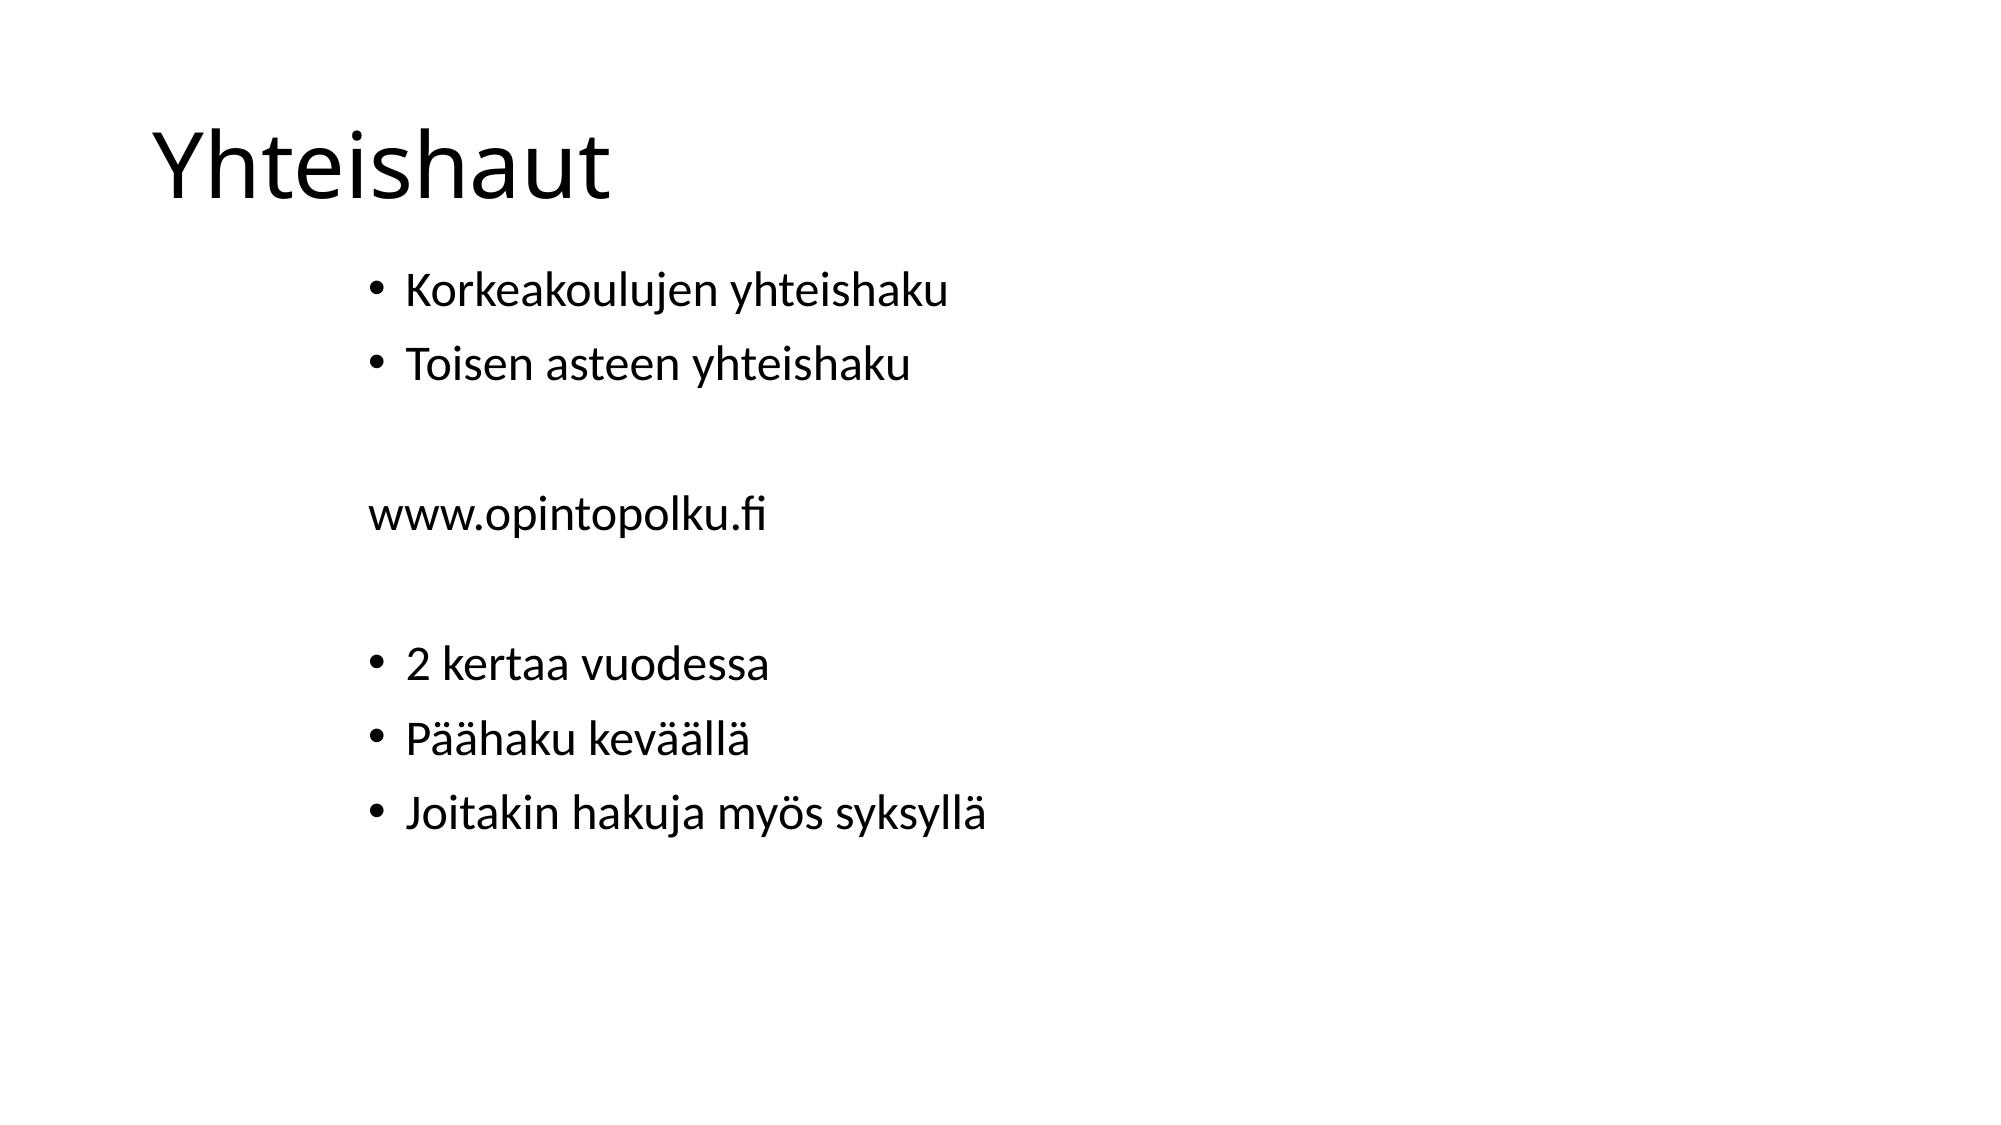

# Yhteishaut
Korkeakoulujen yhteishaku
Toisen asteen yhteishaku
www.opintopolku.fi
2 kertaa vuodessa
Päähaku keväällä
Joitakin hakuja myös syksyllä